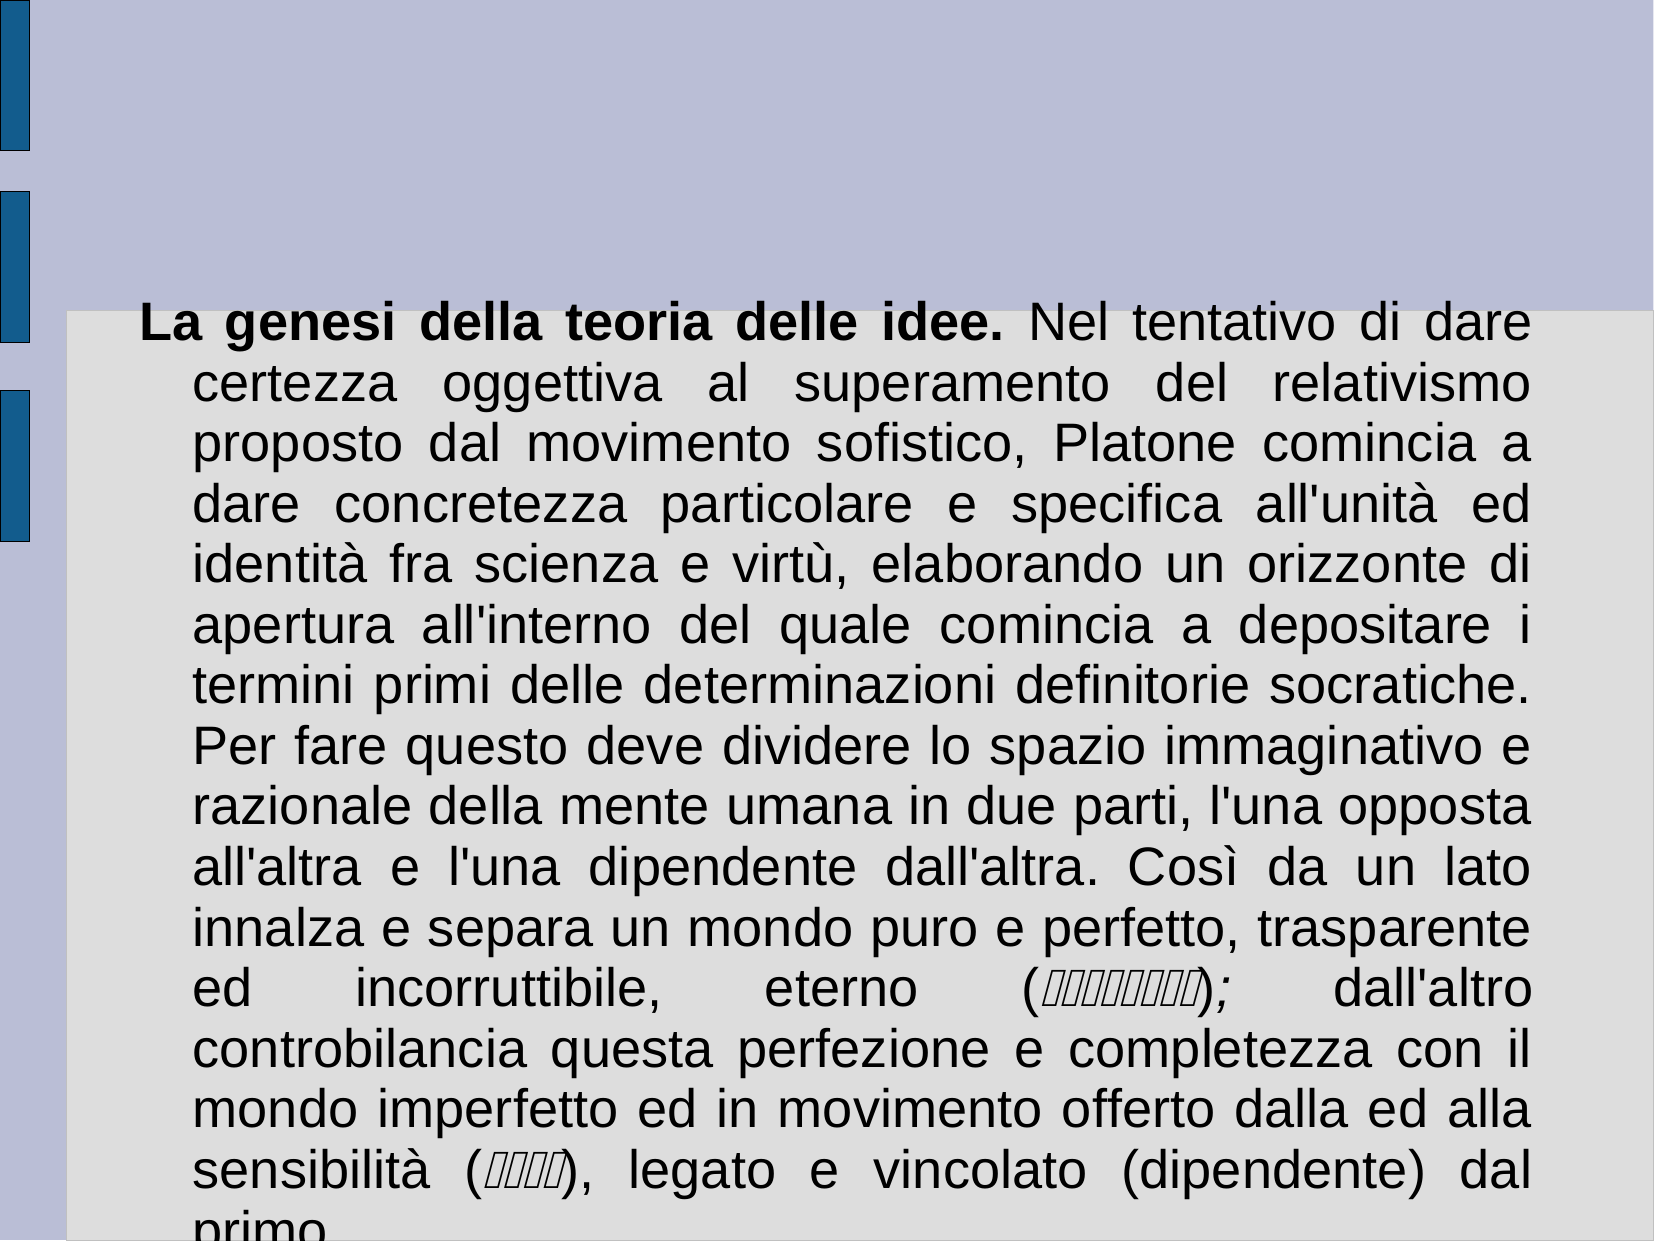

#
La genesi della teoria delle idee. Nel tentativo di dare certezza oggettiva al superamento del relativismo proposto dal movimento sofistico, Platone comincia a dare concretezza particolare e specifica all'unità ed identità fra scienza e virtù, elaborando un orizzonte di apertura all'interno del quale comincia a depositare i termini primi delle determinazioni definitorie socratiche. Per fare questo deve dividere lo spazio immaginativo e razionale della mente umana in due parti, l'una opposta all'altra e l'una dipendente dall'altra. Così da un lato innalza e separa un mondo puro e perfetto, trasparente ed incorruttibile, eterno (); dall'altro controbilancia questa perfezione e completezza con il mondo imperfetto ed in movimento offerto dalla ed alla sensibilità (), legato e vincolato (dipendente) dal primo.